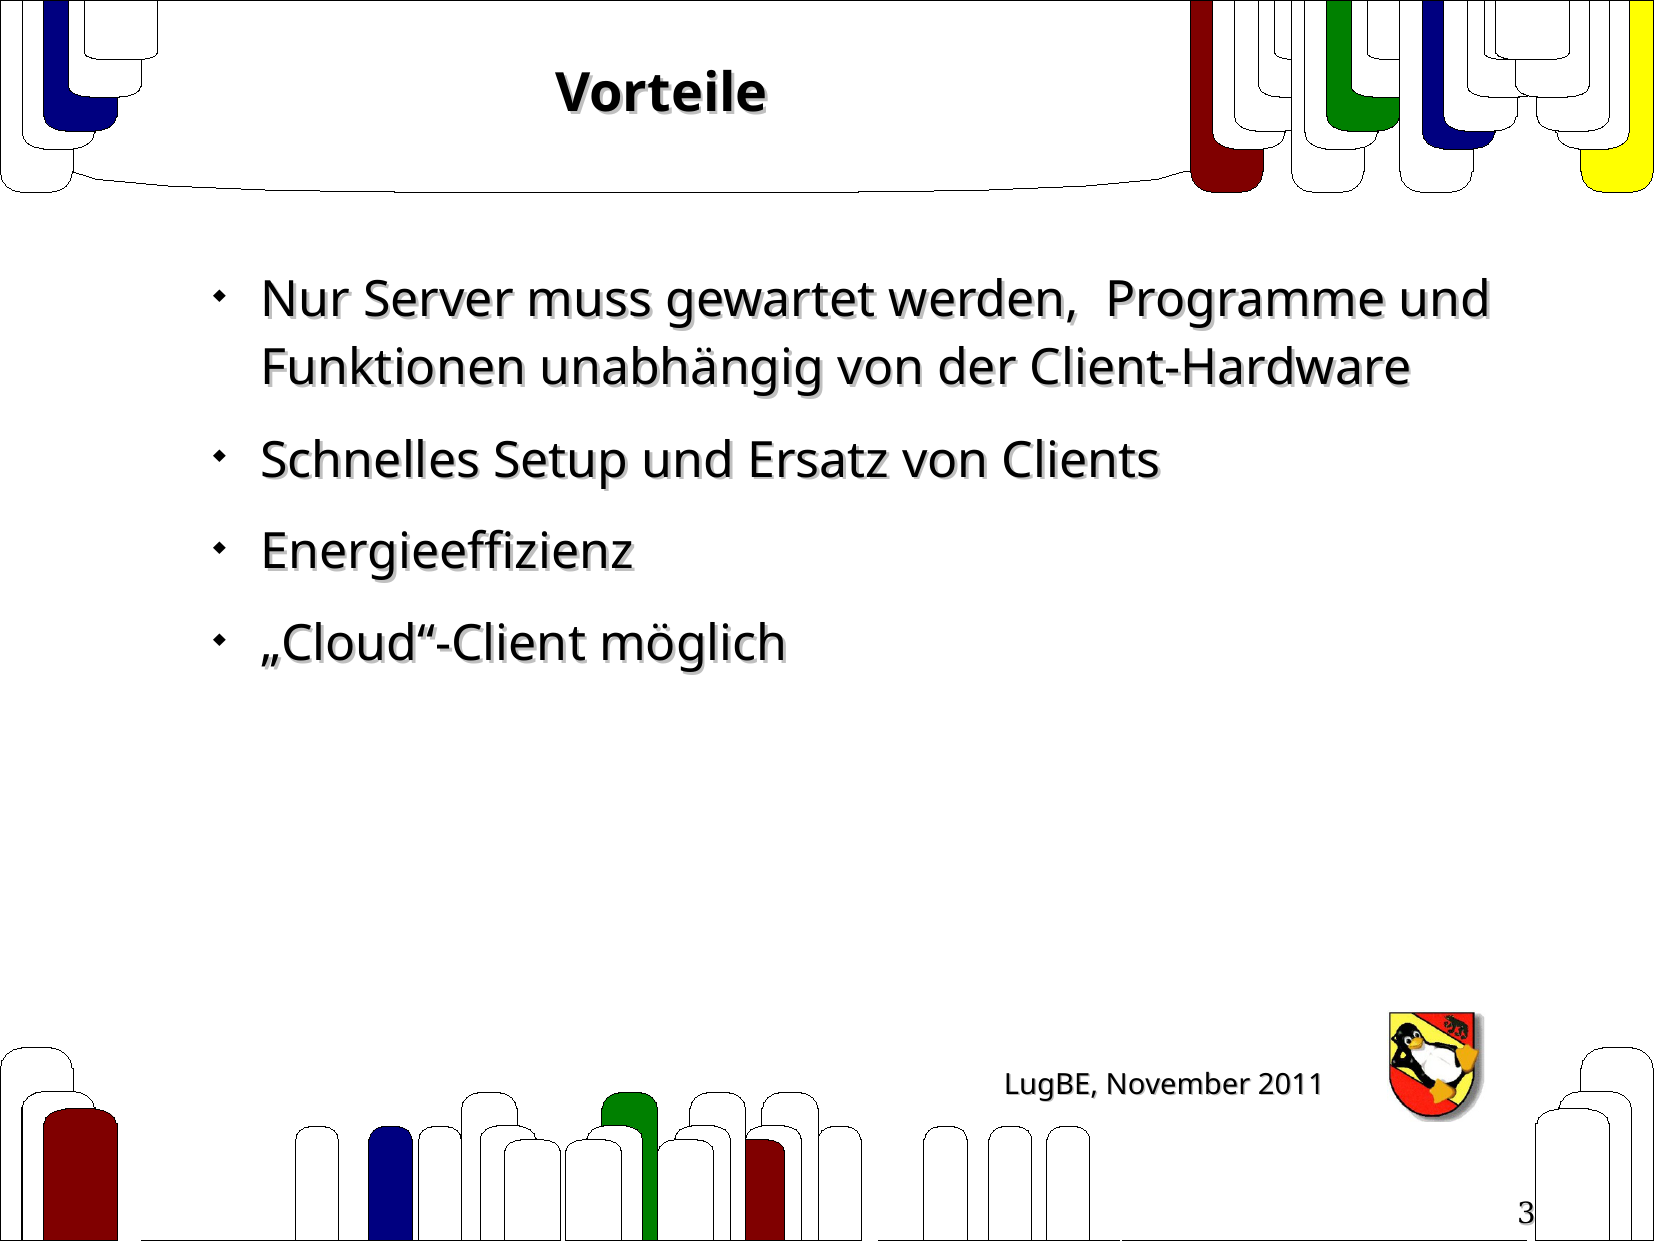

# Vorteile
Nur Server muss gewartet werden, Programme und Funktionen unabhängig von der Client-Hardware
Schnelles Setup und Ersatz von Clients
Energieeffizienz
„Cloud“-Client möglich